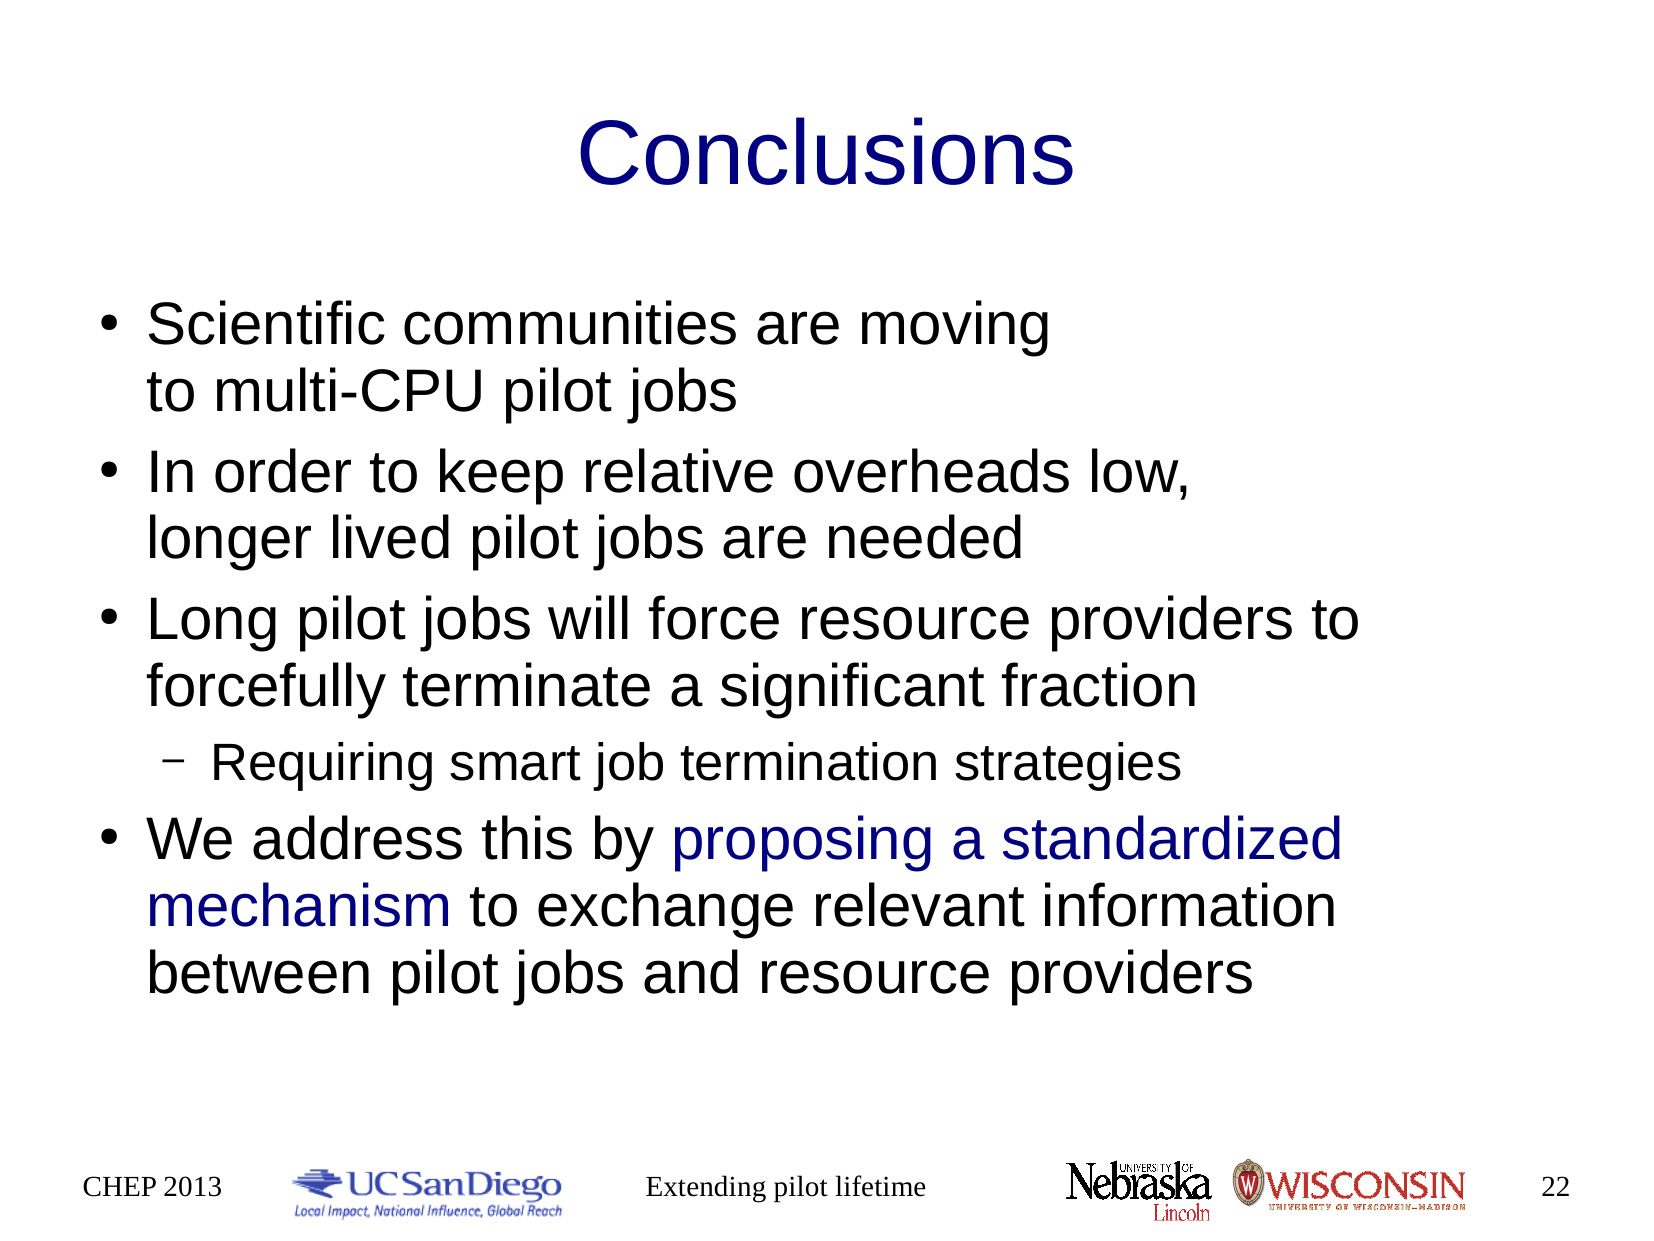

# Conclusions
Scientific communities are moving
to multi-CPU pilot jobs
In order to keep relative overheads low,
longer lived pilot jobs are needed
Long pilot jobs will force resource providers to forcefully terminate a significant fraction
Requiring smart job termination strategies
We address this by proposing a standardized mechanism to exchange relevant information between pilot jobs and resource providers
CHEP 2013
Extending pilot lifetime
22